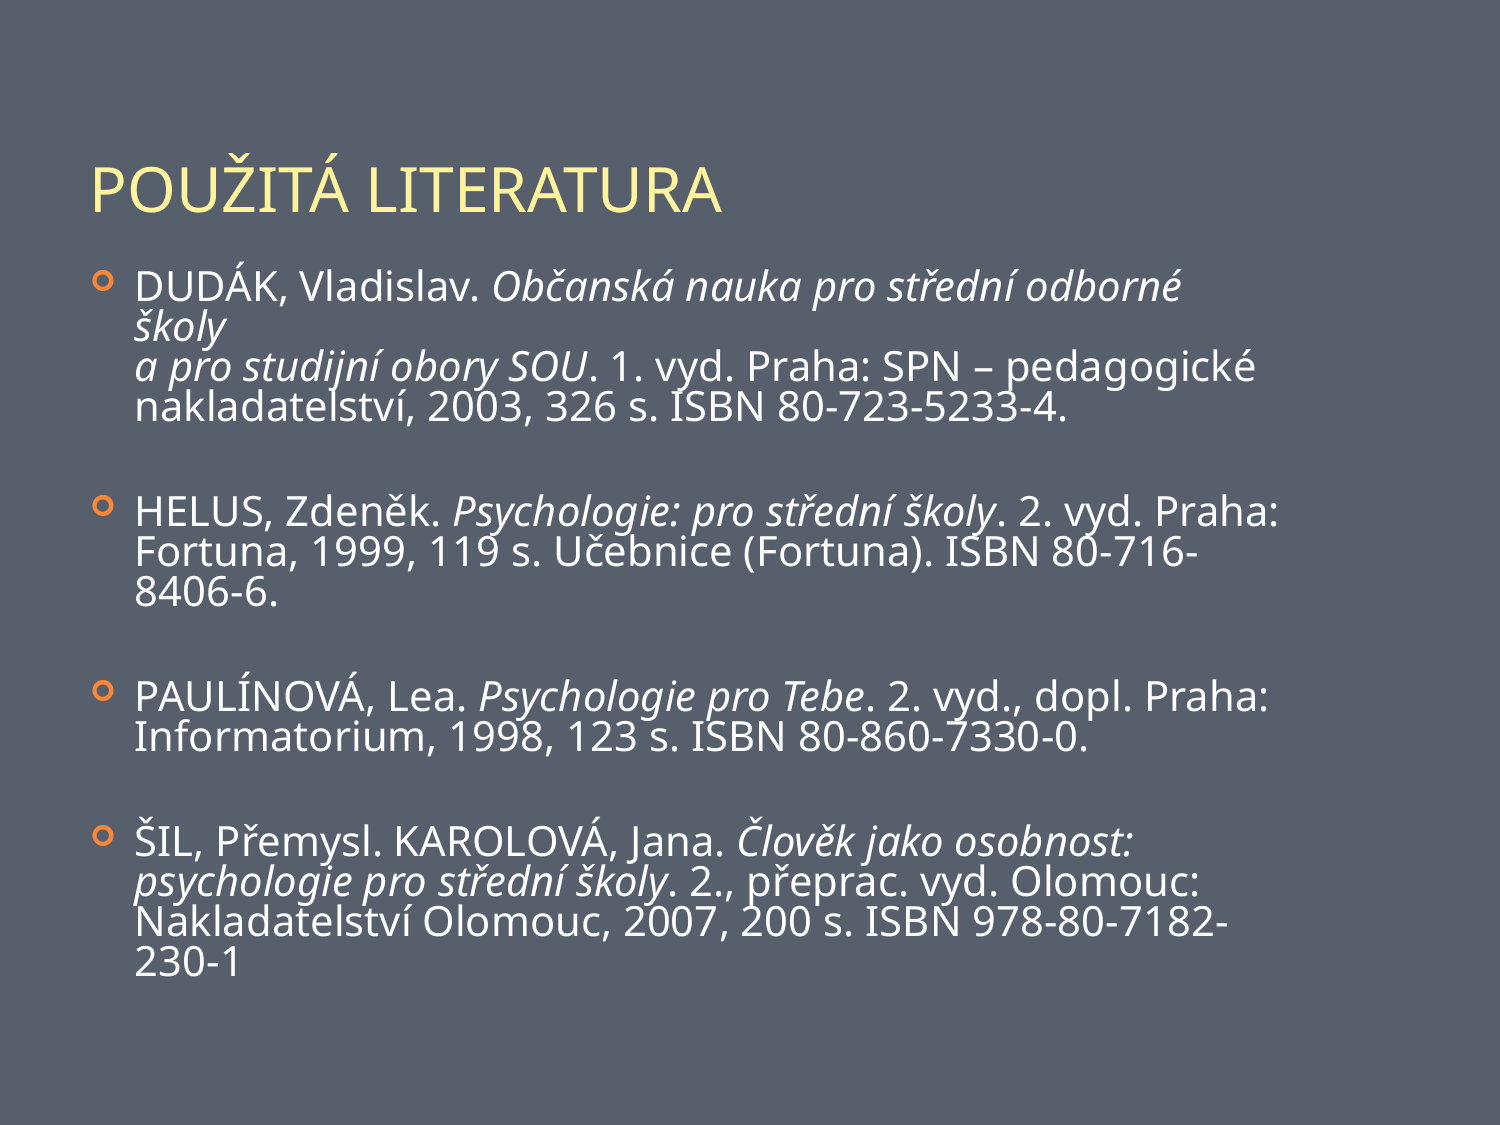

# POUŽITÁ LITERATURA
DUDÁK, Vladislav. Občanská nauka pro střední odborné školy
a pro studijní obory SOU. 1. vyd. Praha: SPN – pedagogické nakladatelství, 2003, 326 s. ISBN 80-723-5233-4.
HELUS, Zdeněk. Psychologie: pro střední školy. 2. vyd. Praha: Fortuna, 1999, 119 s. Učebnice (Fortuna). ISBN 80-716-8406-6.
PAULÍNOVÁ, Lea. Psychologie pro Tebe. 2. vyd., dopl. Praha: Informatorium, 1998, 123 s. ISBN 80-860-7330-0.
ŠIL, Přemysl. KAROLOVÁ, Jana. Člověk jako osobnost: psychologie pro střední školy. 2., přeprac. vyd. Olomouc: Nakladatelství Olomouc, 2007, 200 s. ISBN 978-80-7182-230-1